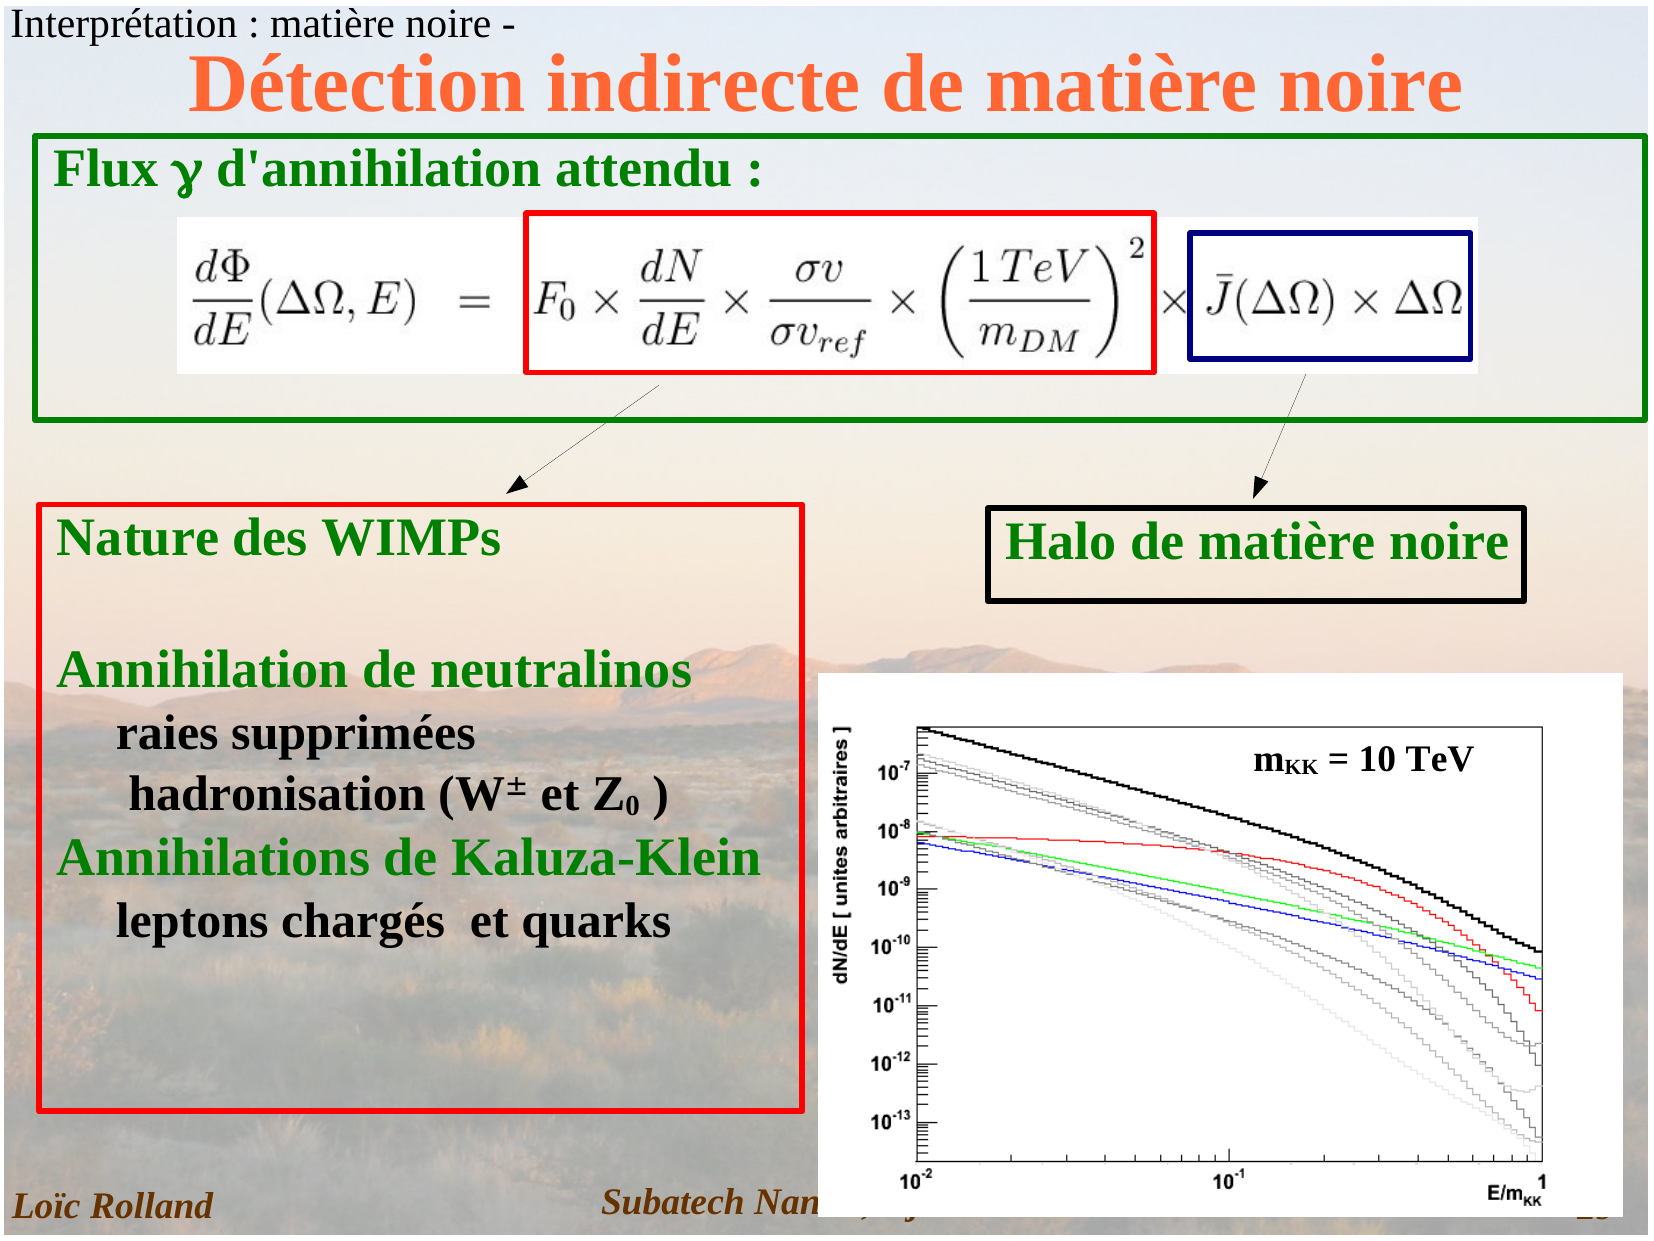

Interprétation : matière noire -
# Détection indirecte de matière noire
Flux  d'annihilation attendu :
Nature des WIMPs
Annihilation de neutralinos
raies supprimées
 hadronisation (W± et Z0 )
Annihilations de Kaluza-Klein
leptons chargés et quarks
Halo de matière noire
mKK = 10 TeV
loi de puissance
continuum MSSM